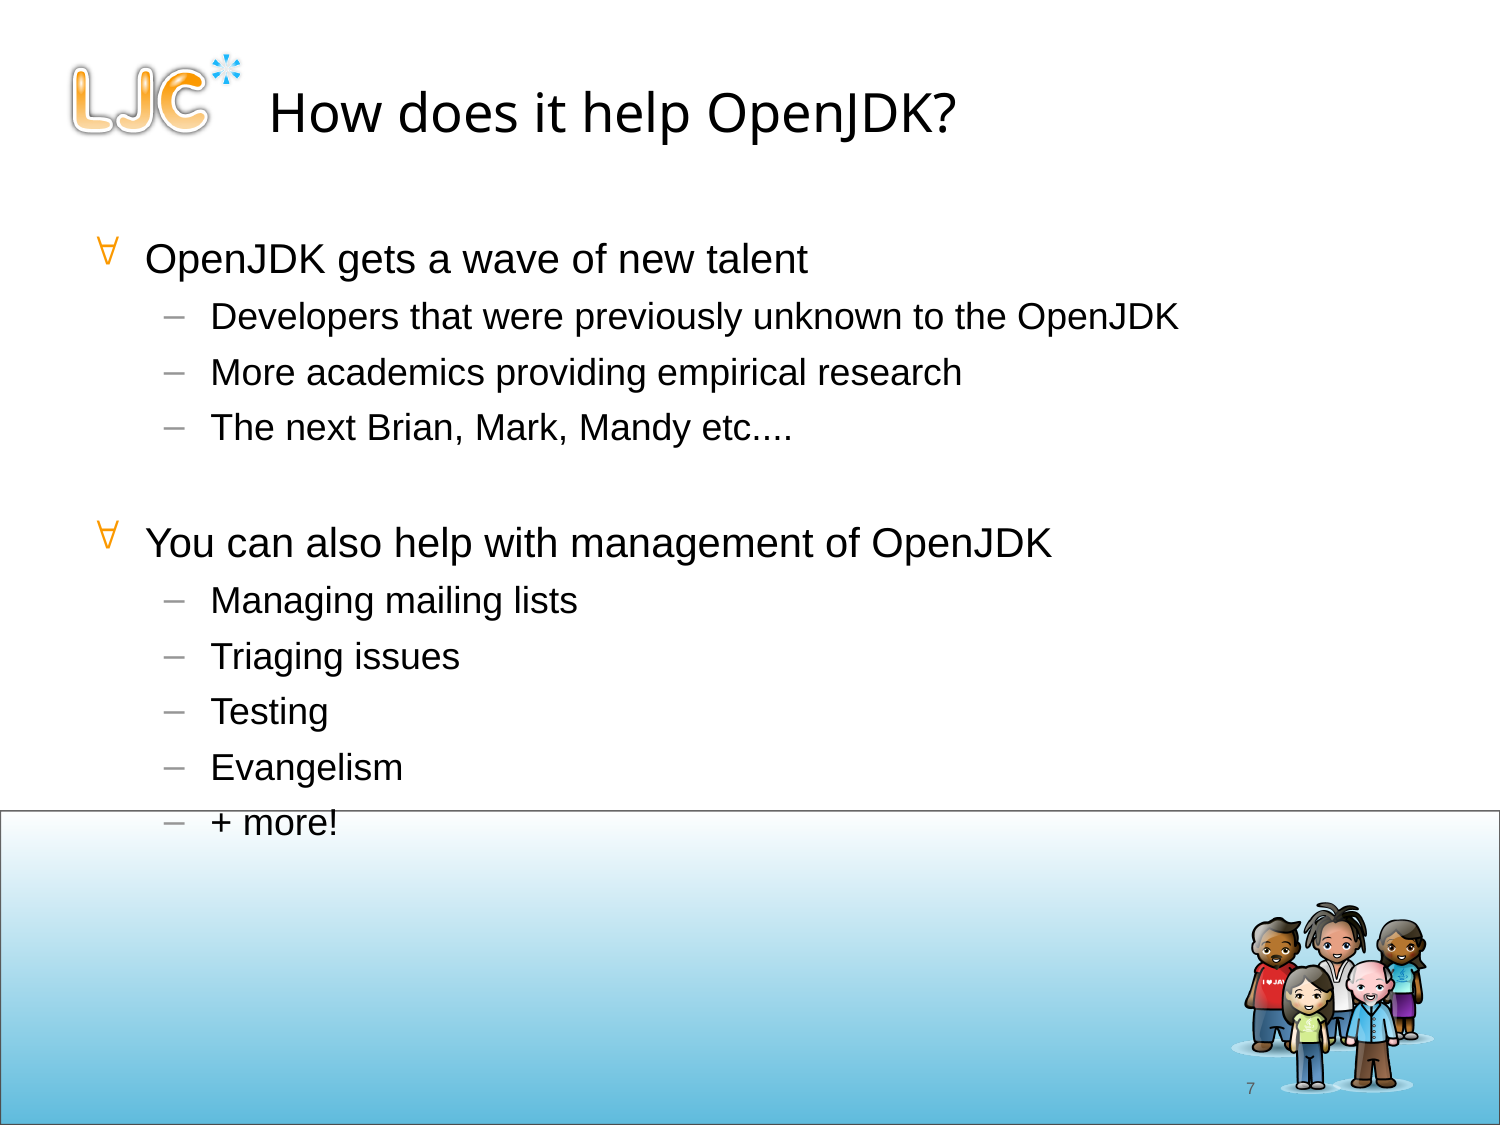

# How does it help OpenJDK?
OpenJDK gets a wave of new talent
Developers that were previously unknown to the OpenJDK
More academics providing empirical research
The next Brian, Mark, Mandy etc....
You can also help with management of OpenJDK
Managing mailing lists
Triaging issues
Testing
Evangelism
+ more!
7